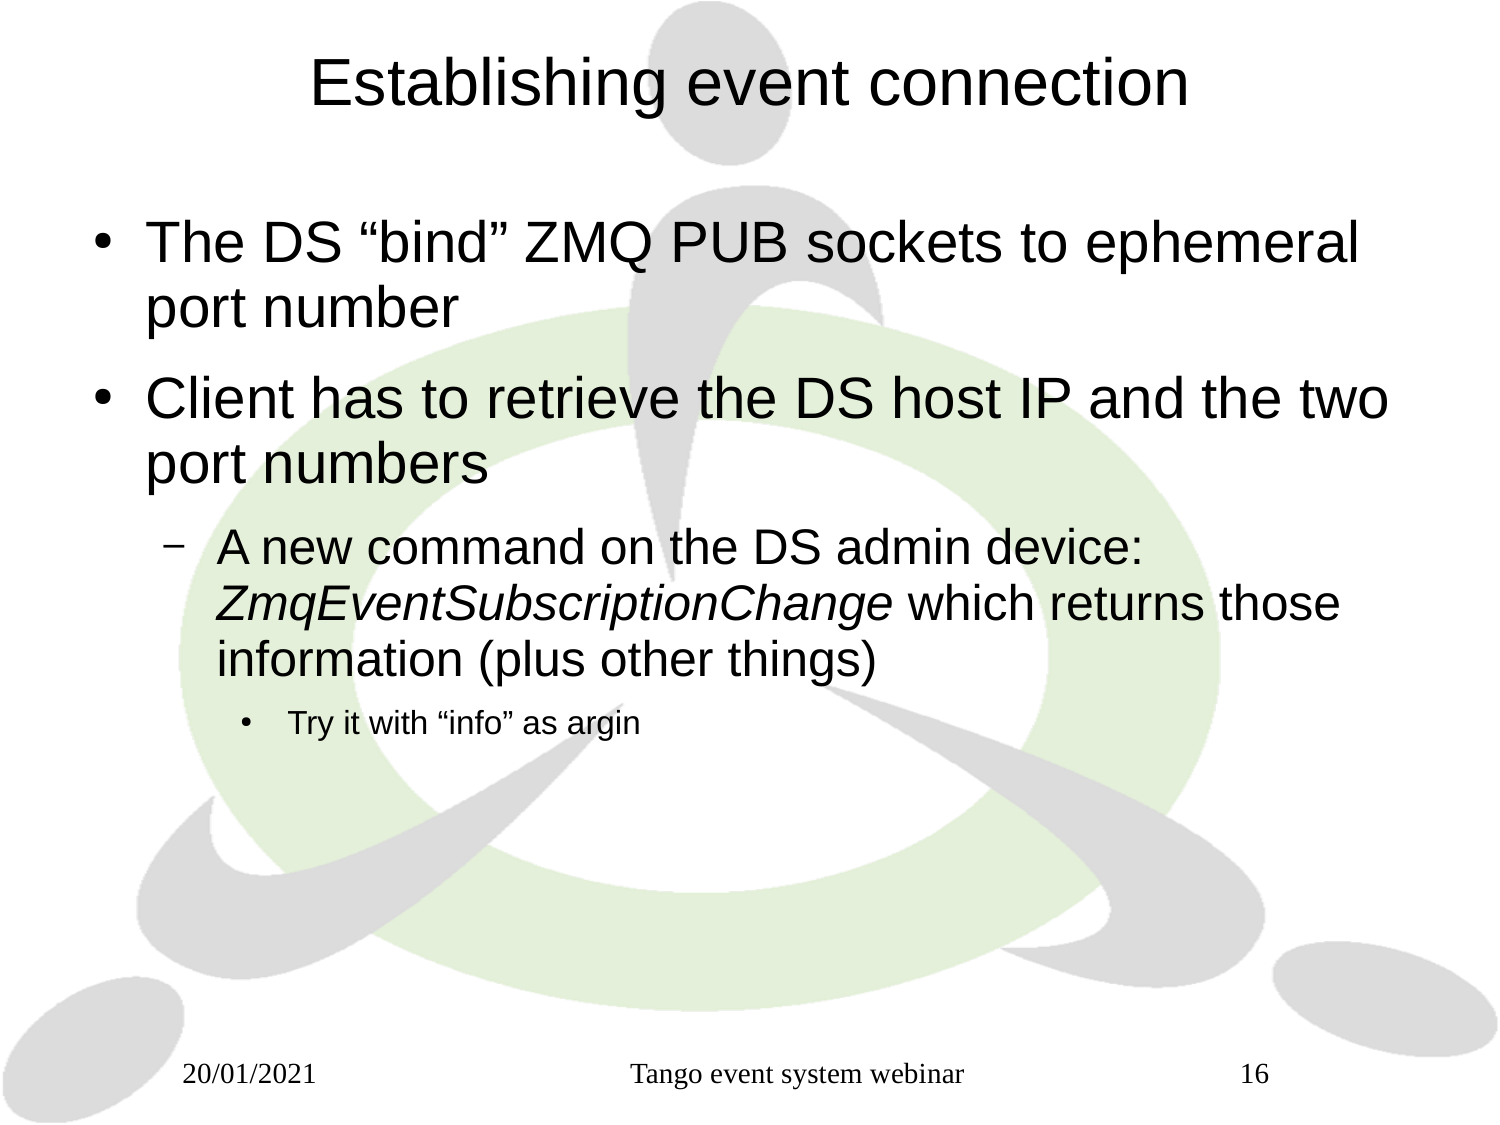

# Establishing event connection
The DS “bind” ZMQ PUB sockets to ephemeral port number
Client has to retrieve the DS host IP and the two port numbers
A new command on the DS admin device: ZmqEventSubscriptionChange which returns those information (plus other things)
Try it with “info” as argin
20/01/2021
Tango event system webinar
16